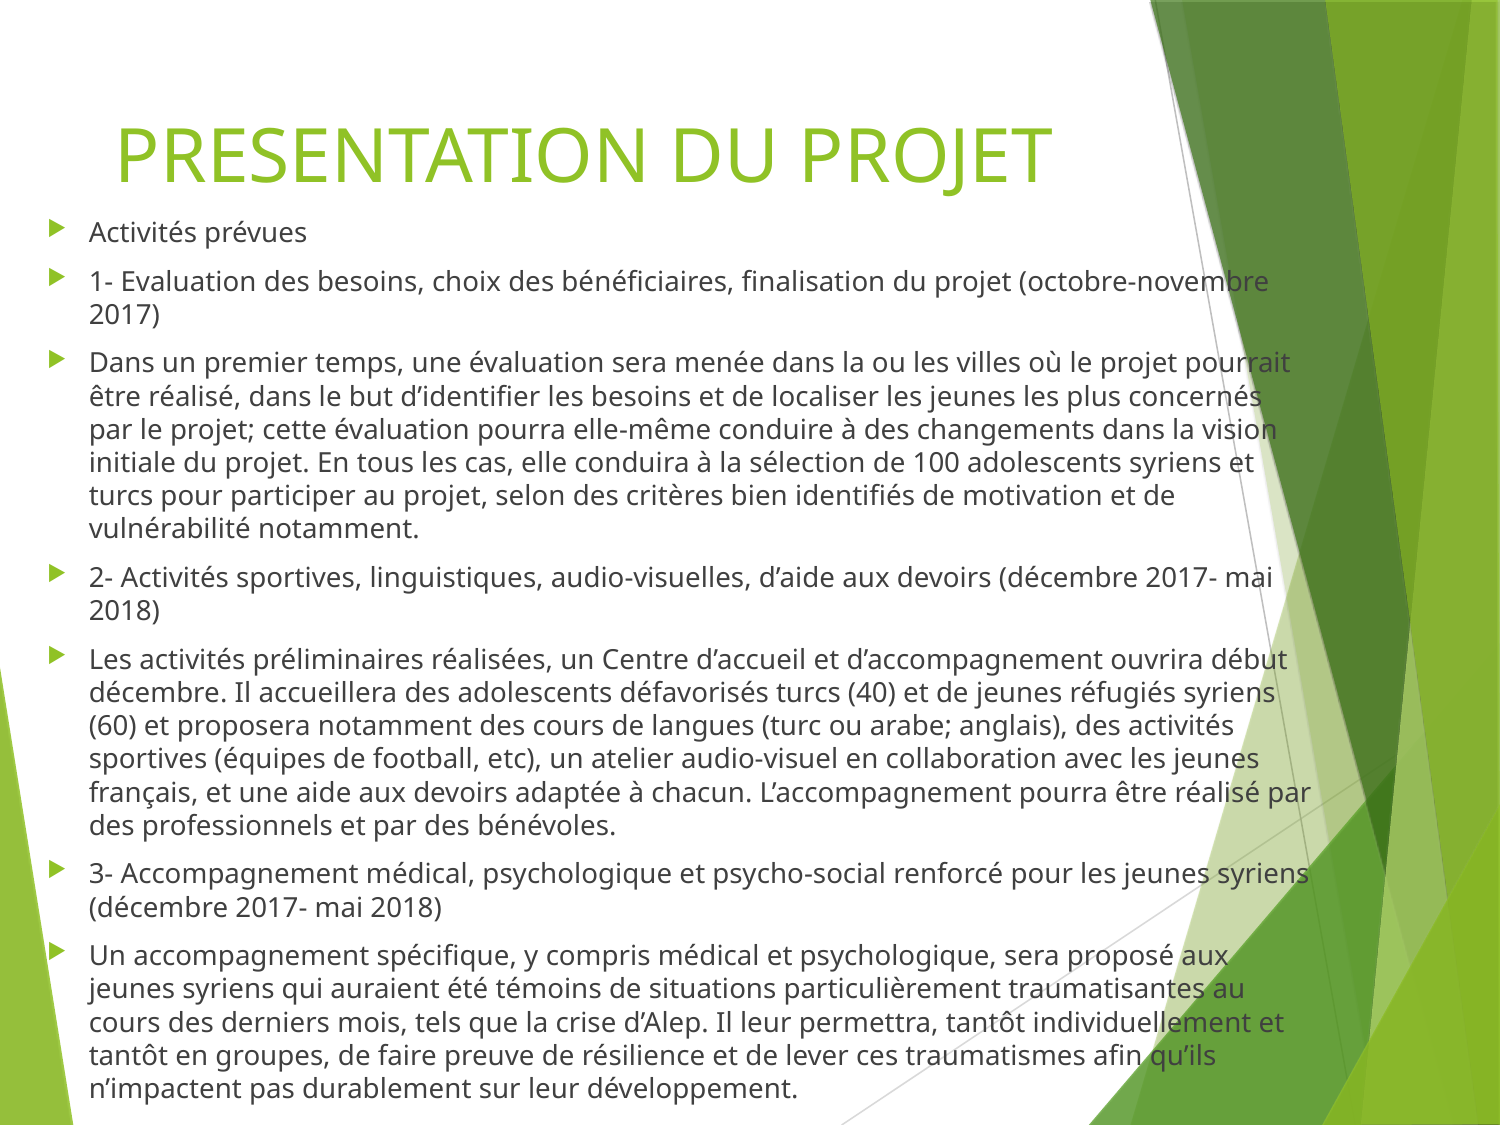

# PRESENTATION DU PROJET
Activités prévues
1- Evaluation des besoins, choix des bénéficiaires, finalisation du projet (octobre-novembre 2017)
Dans un premier temps, une évaluation sera menée dans la ou les villes où le projet pourrait être réalisé, dans le but d’identifier les besoins et de localiser les jeunes les plus concernés par le projet; cette évaluation pourra elle-même conduire à des changements dans la vision initiale du projet. En tous les cas, elle conduira à la sélection de 100 adolescents syriens et turcs pour participer au projet, selon des critères bien identifiés de motivation et de vulnérabilité notamment.
2- Activités sportives, linguistiques, audio-visuelles, d’aide aux devoirs (décembre 2017- mai 2018)
Les activités préliminaires réalisées, un Centre d’accueil et d’accompagnement ouvrira début décembre. Il accueillera des adolescents défavorisés turcs (40) et de jeunes réfugiés syriens (60) et proposera notamment des cours de langues (turc ou arabe; anglais), des activités sportives (équipes de football, etc), un atelier audio-visuel en collaboration avec les jeunes français, et une aide aux devoirs adaptée à chacun. L’accompagnement pourra être réalisé par des professionnels et par des bénévoles.
3- Accompagnement médical, psychologique et psycho-social renforcé pour les jeunes syriens (décembre 2017- mai 2018)
Un accompagnement spécifique, y compris médical et psychologique, sera proposé aux jeunes syriens qui auraient été témoins de situations particulièrement traumatisantes au cours des derniers mois, tels que la crise d’Alep. Il leur permettra, tantôt individuellement et tantôt en groupes, de faire preuve de résilience et de lever ces traumatismes afin qu’ils n’impactent pas durablement sur leur développement.